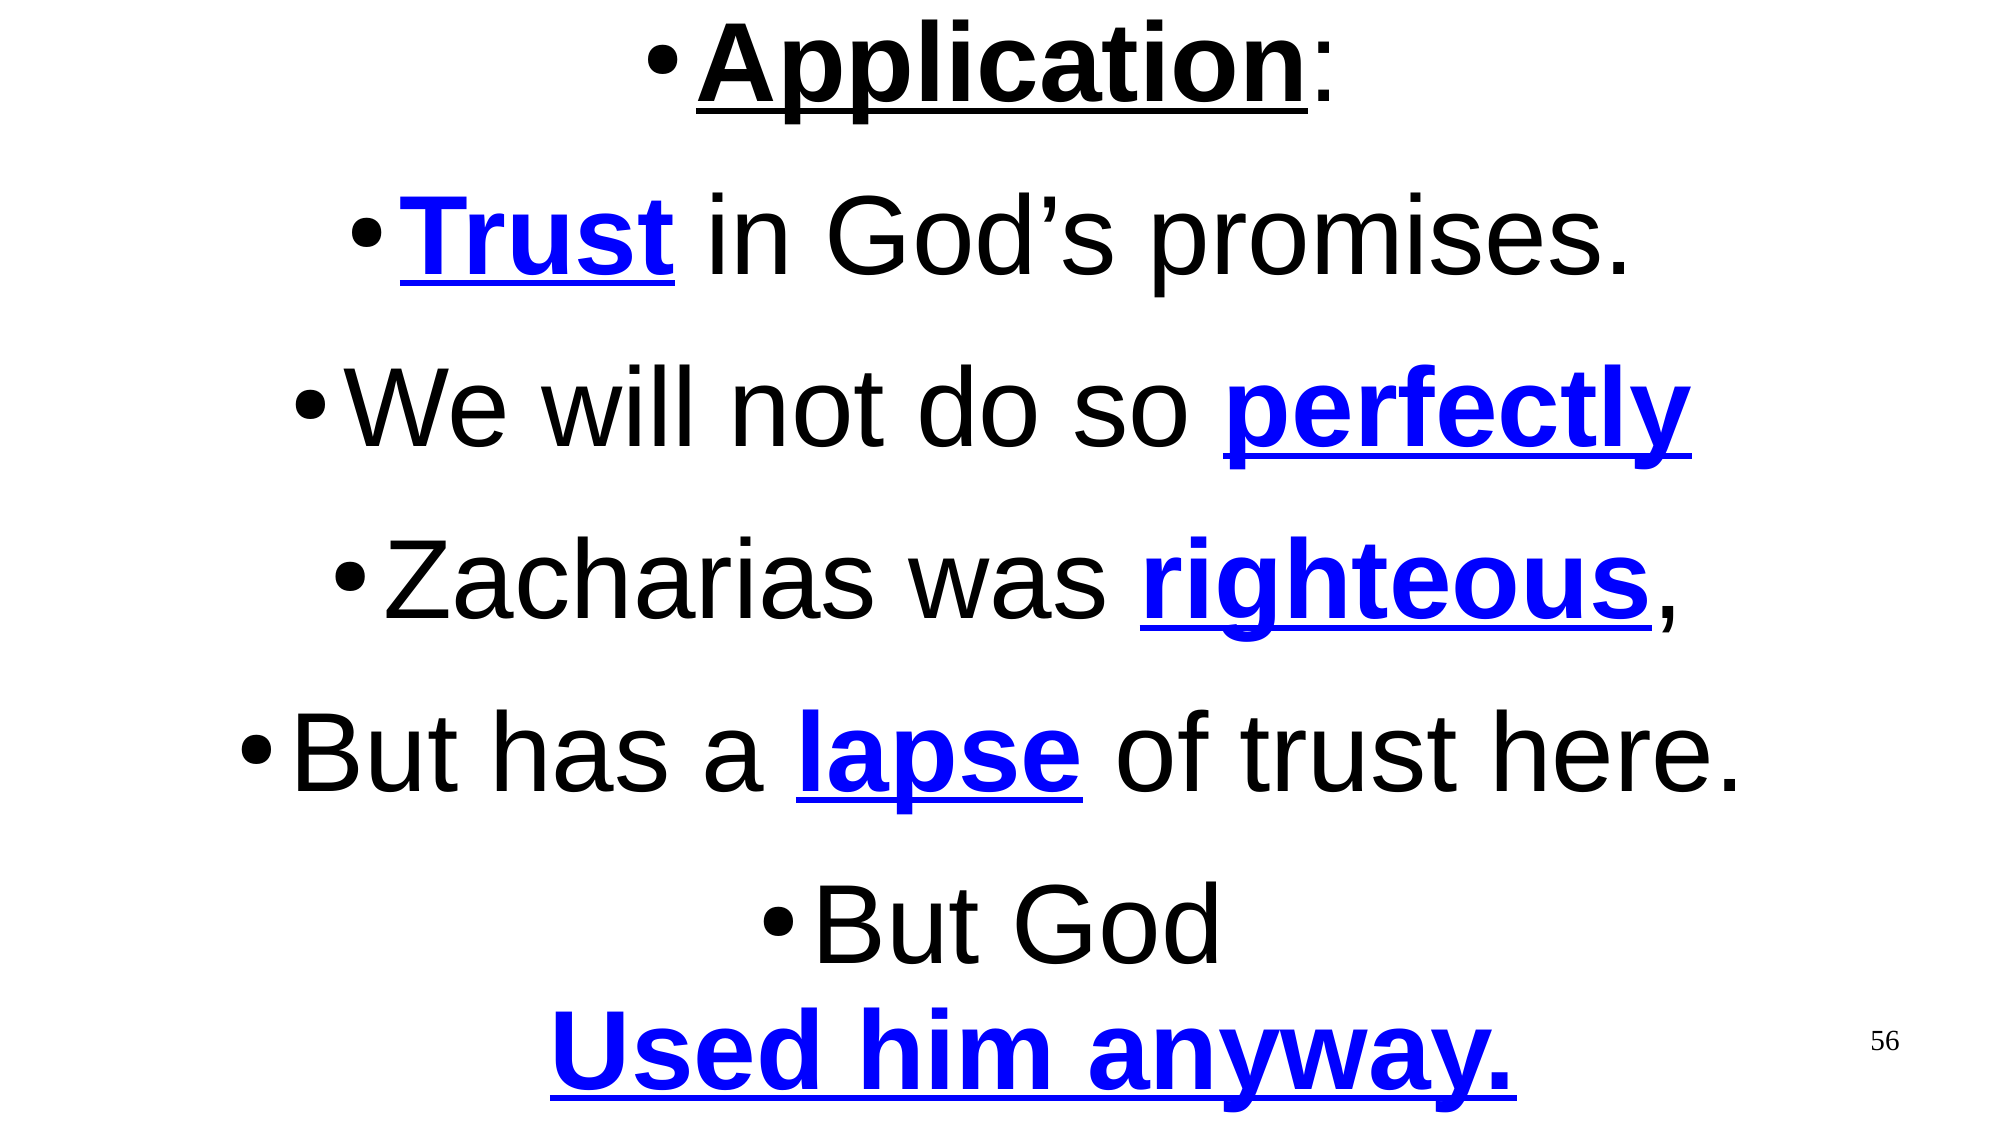

# Application:
Trust in God’s promises.
We will not do so perfectly
Zacharias was righteous,
But has a lapse of trust here.
But God
Used him anyway.
56